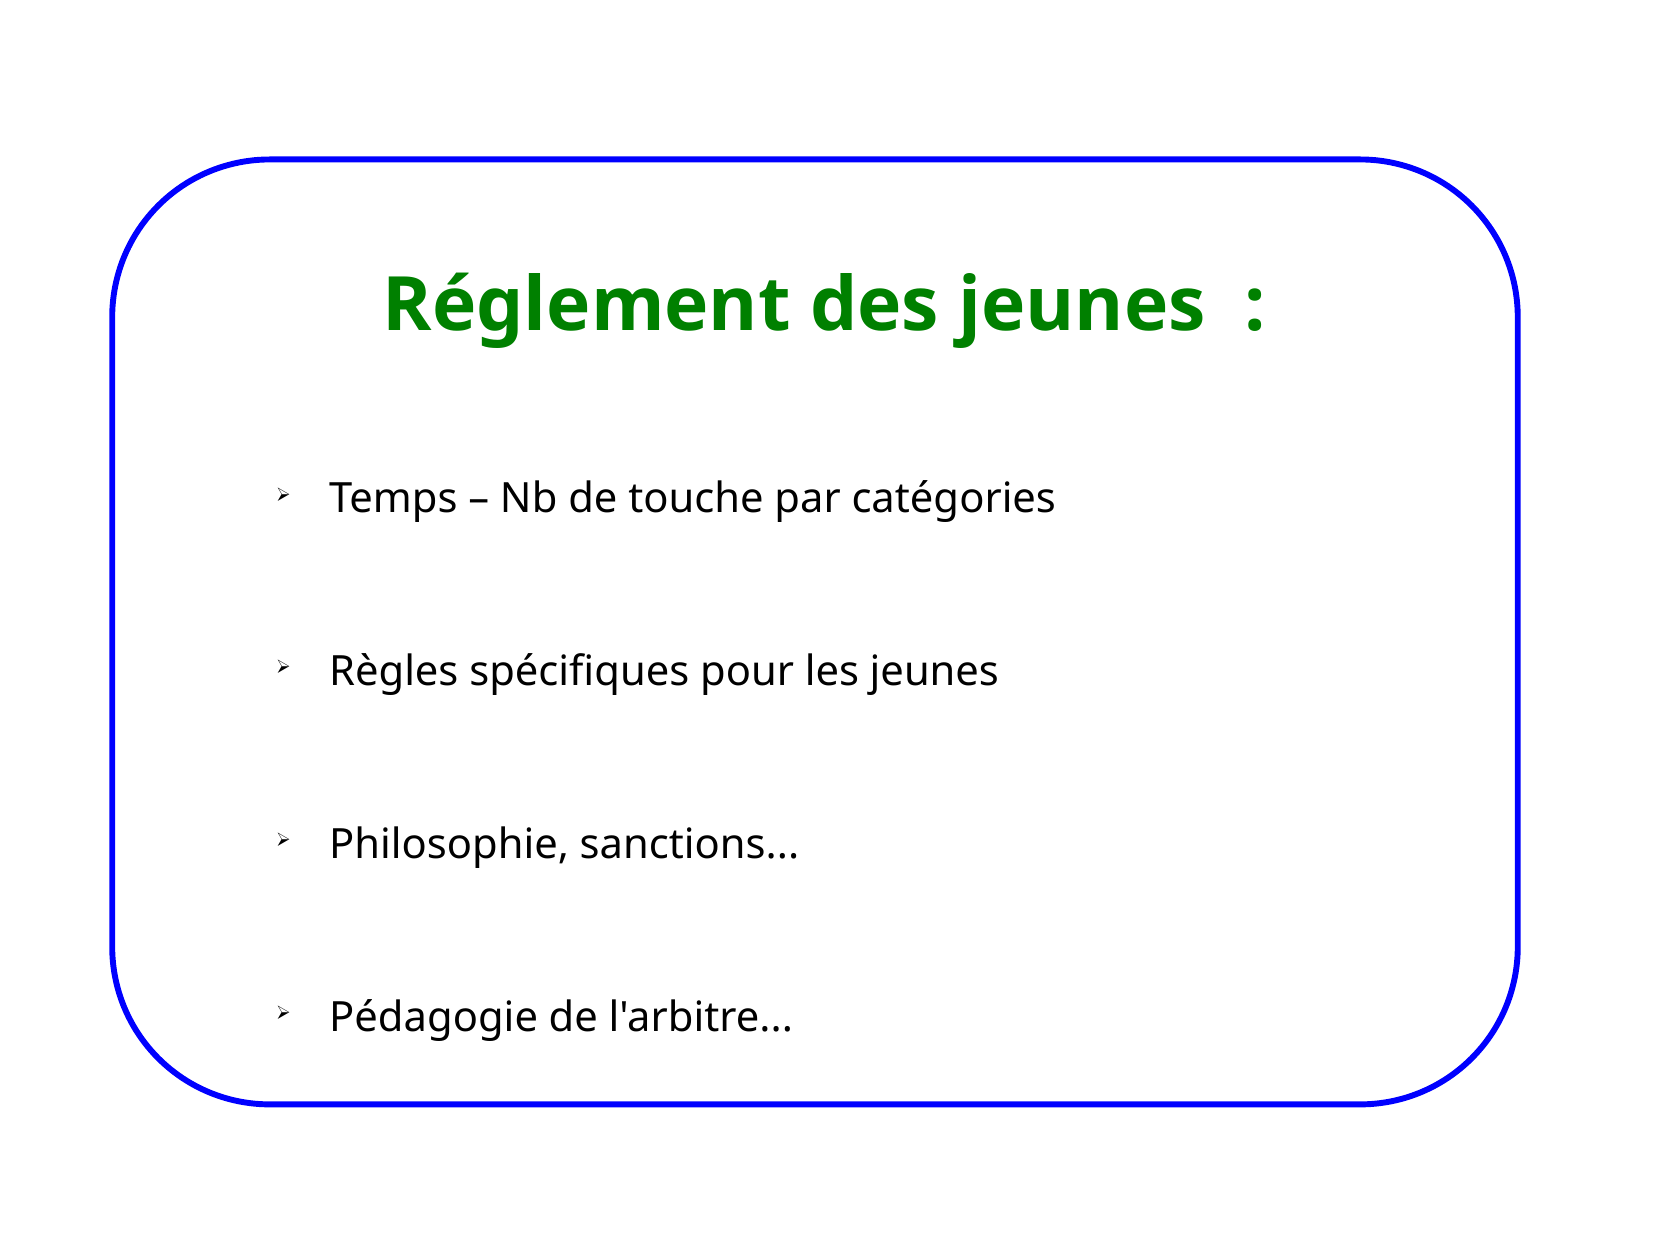

# Réglement des jeunes  :
Temps – Nb de touche par catégories
Règles spécifiques pour les jeunes
Philosophie, sanctions...
Pédagogie de l'arbitre...